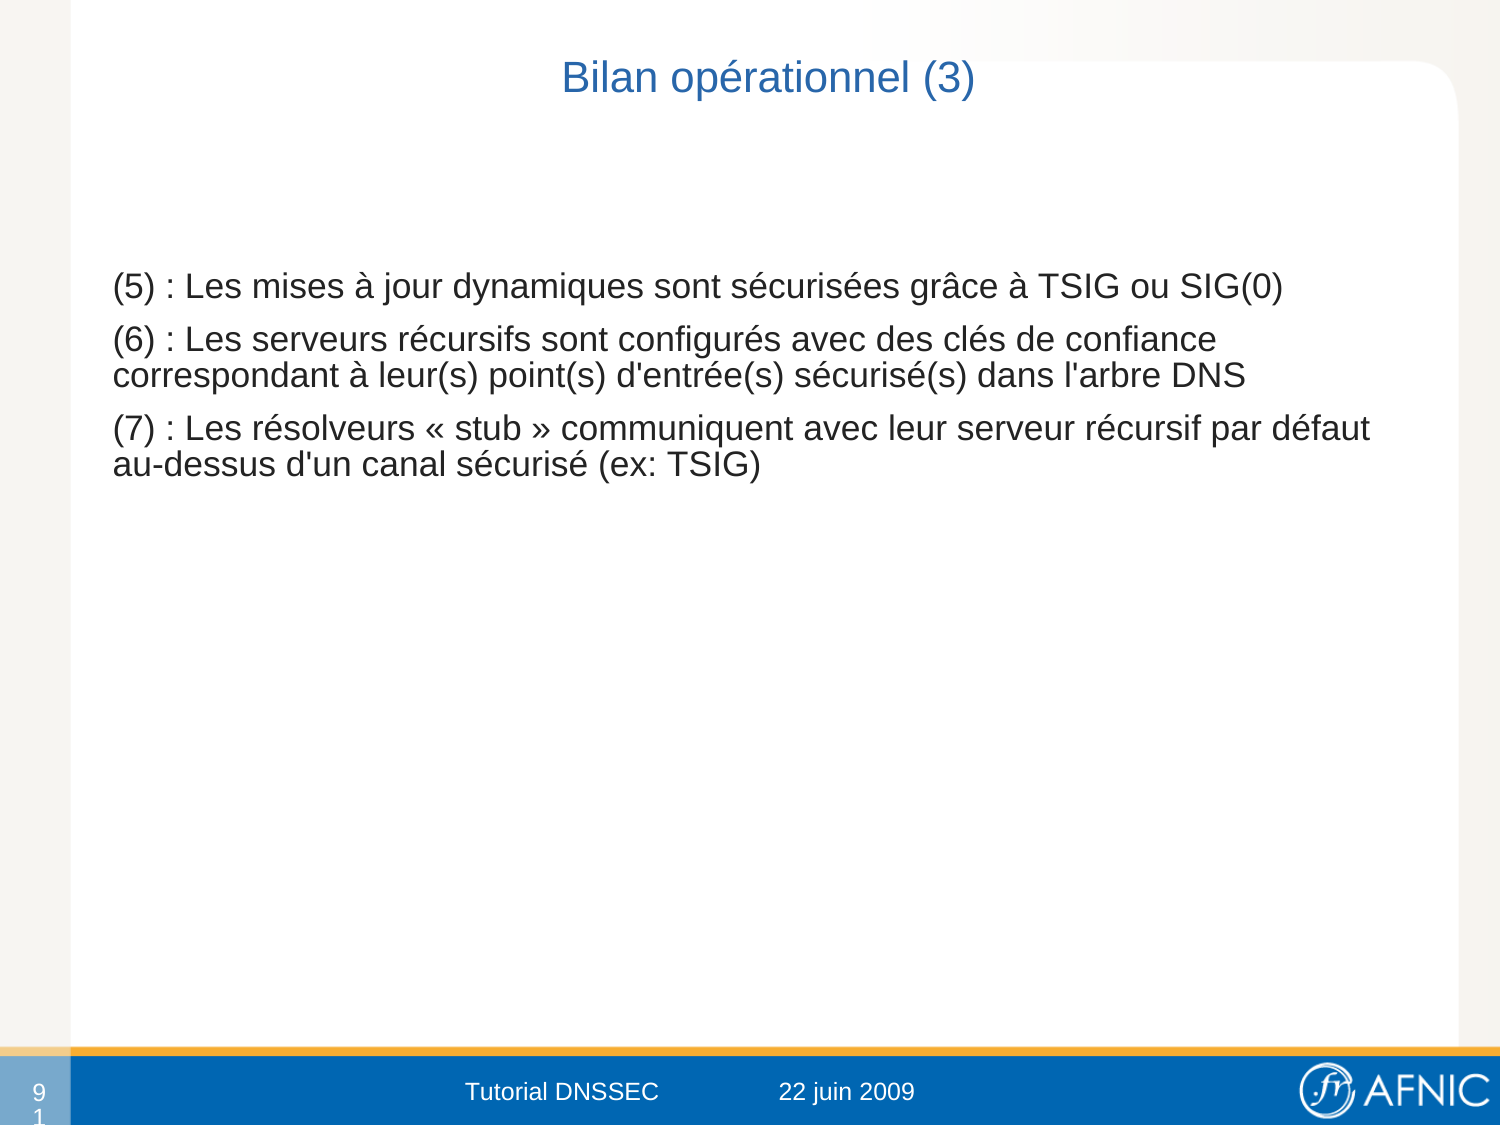

# Bilan opérationnel (3)
(5) : Les mises à jour dynamiques sont sécurisées grâce à TSIG ou SIG(0)
(6) : Les serveurs récursifs sont configurés avec des clés de confiance correspondant à leur(s) point(s) d'entrée(s) sécurisé(s) dans l'arbre DNS
(7) : Les résolveurs « stub » communiquent avec leur serveur récursif par défaut au-dessus d'un canal sécurisé (ex: TSIG)